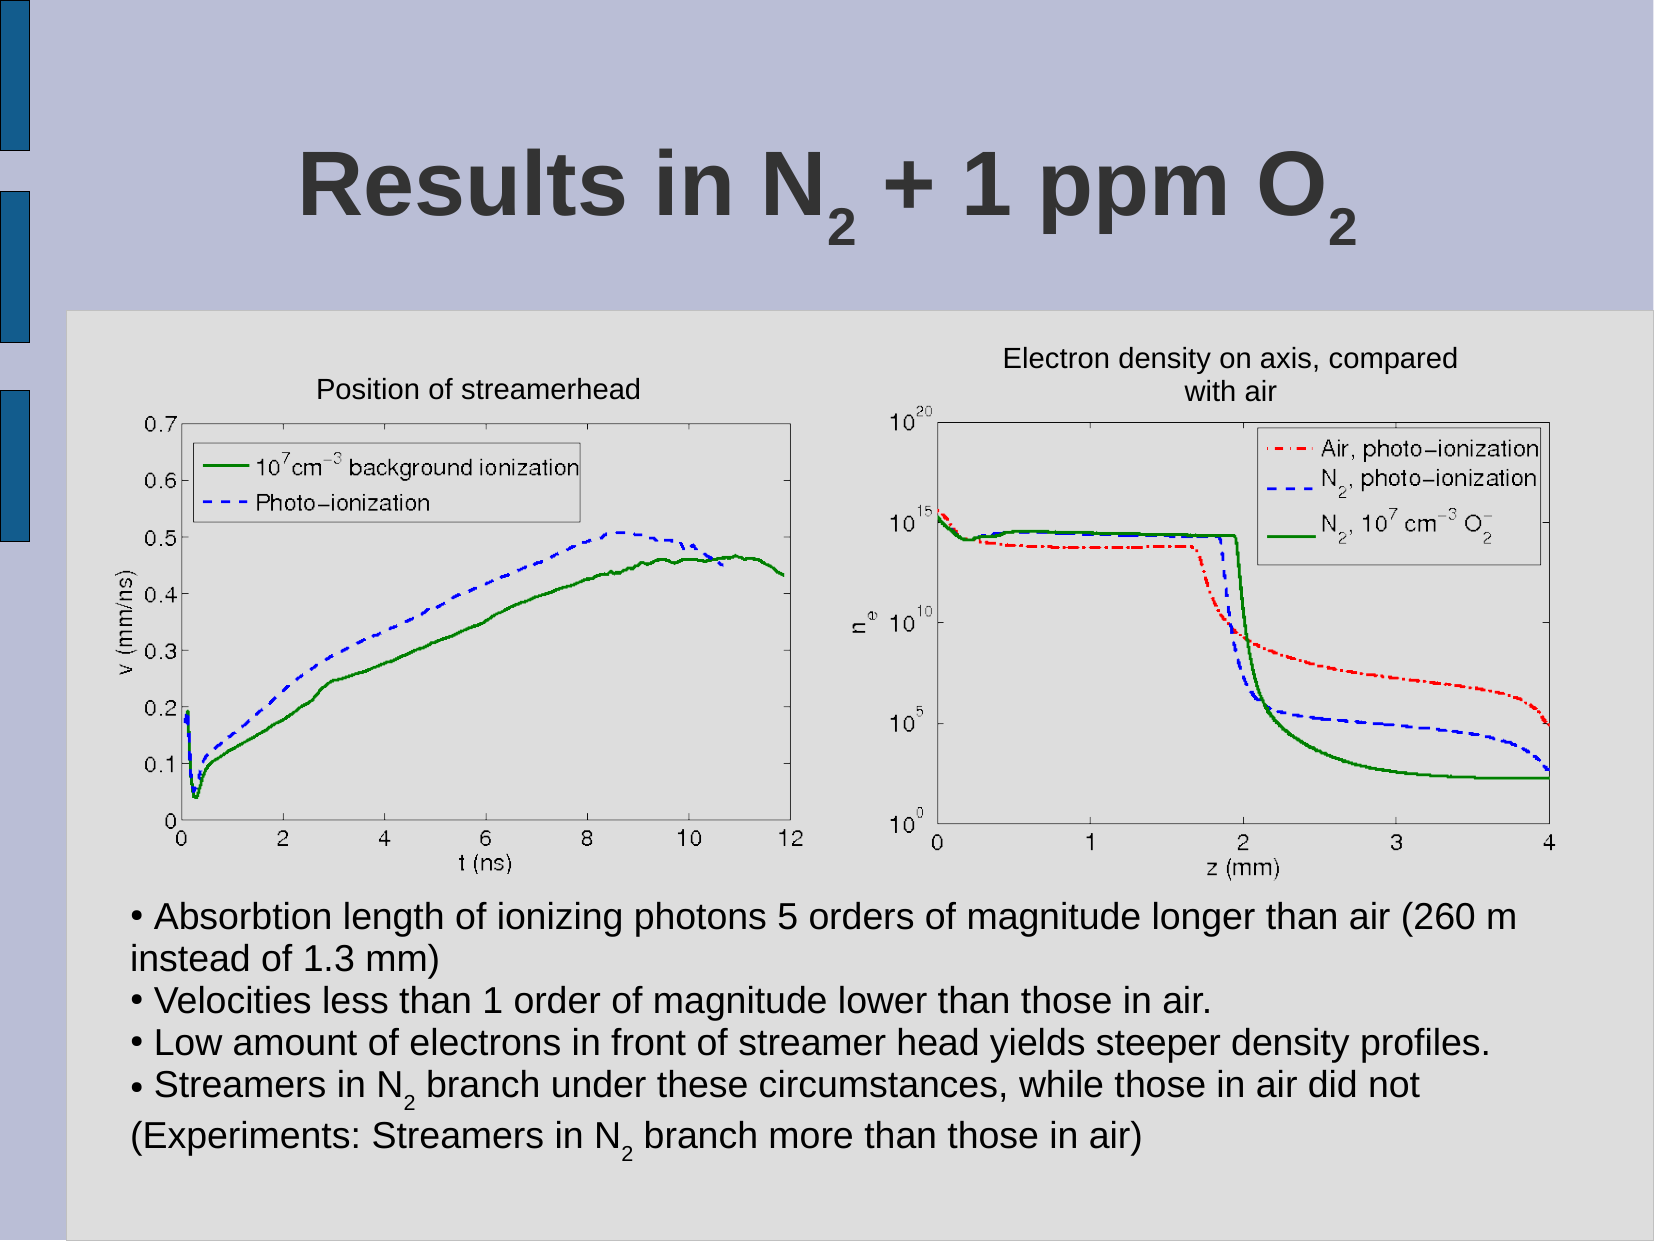

# Results in N2 + 1 ppm O2
Electron density on axis, compared with air
Position of streamerhead
 Absorbtion length of ionizing photons 5 orders of magnitude longer than air (260 m instead of 1.3 mm)
 Velocities less than 1 order of magnitude lower than those in air.
 Low amount of electrons in front of streamer head yields steeper density profiles.
 Streamers in N2 branch under these circumstances, while those in air did not (Experiments: Streamers in N2 branch more than those in air)